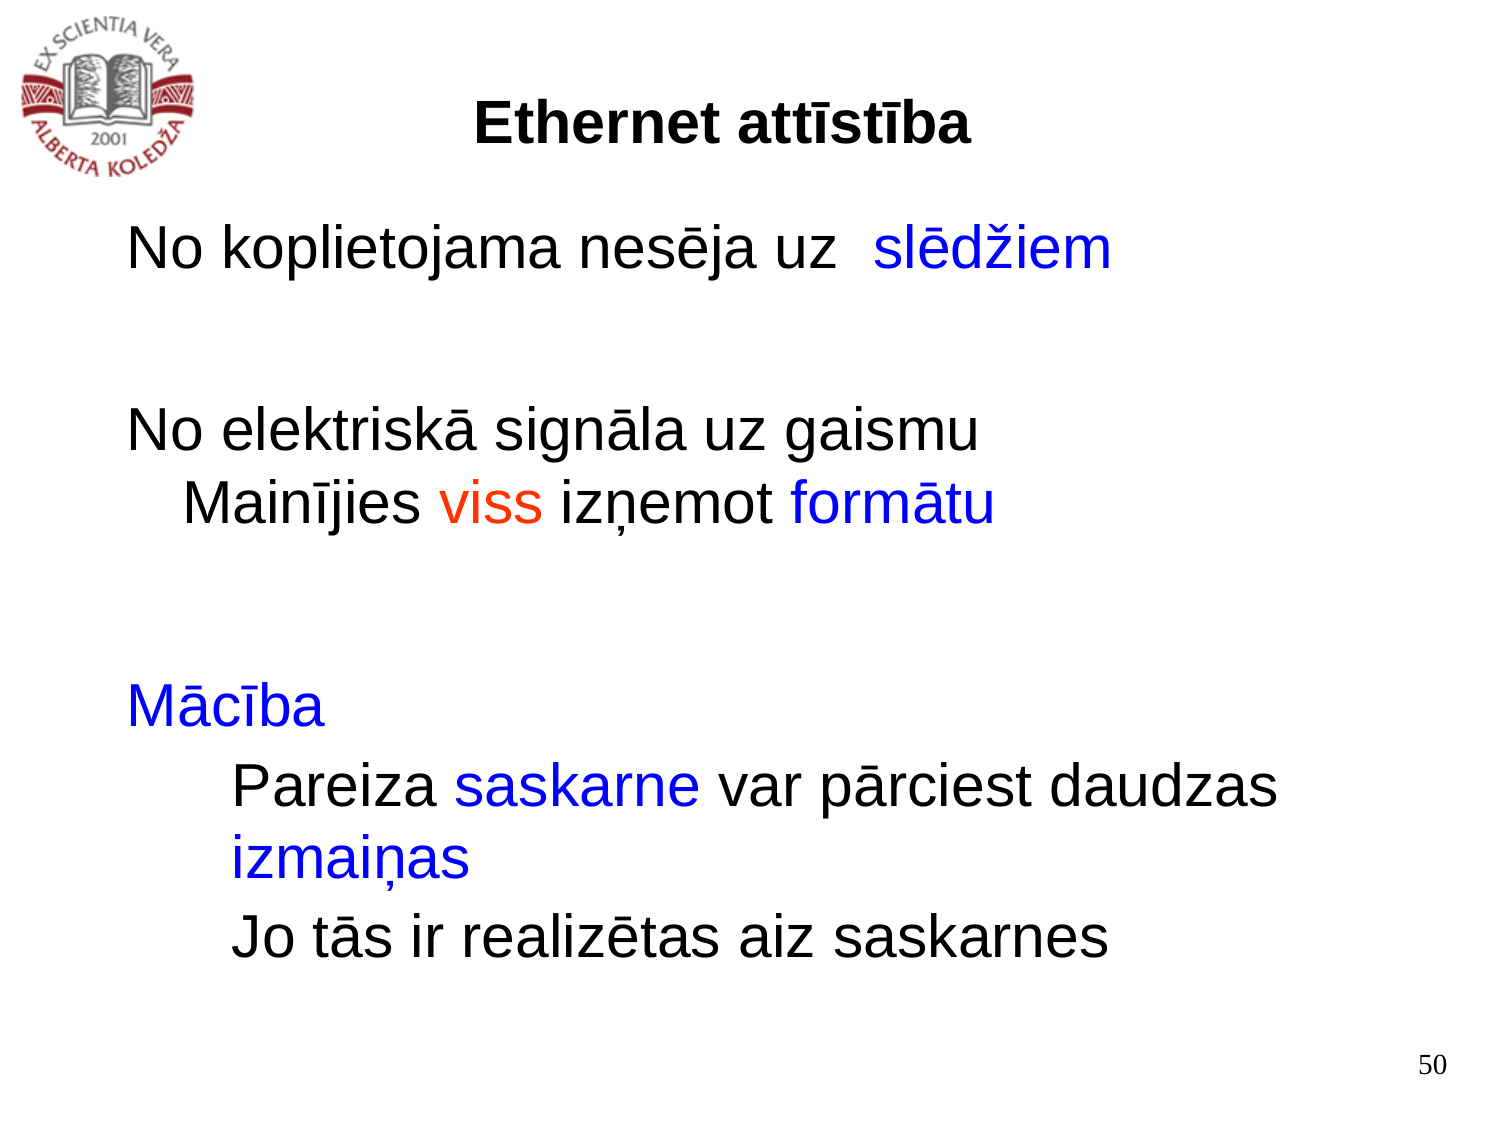

# Ethernet attīstība
No koplietojama nesēja uz slēdžiem
No elektriskā signāla uz gaismu
Mainījies viss izņemot formātu
Mācība
Pareiza saskarne var pārciest daudzas izmaiņas
Jo tās ir realizētas aiz saskarnes